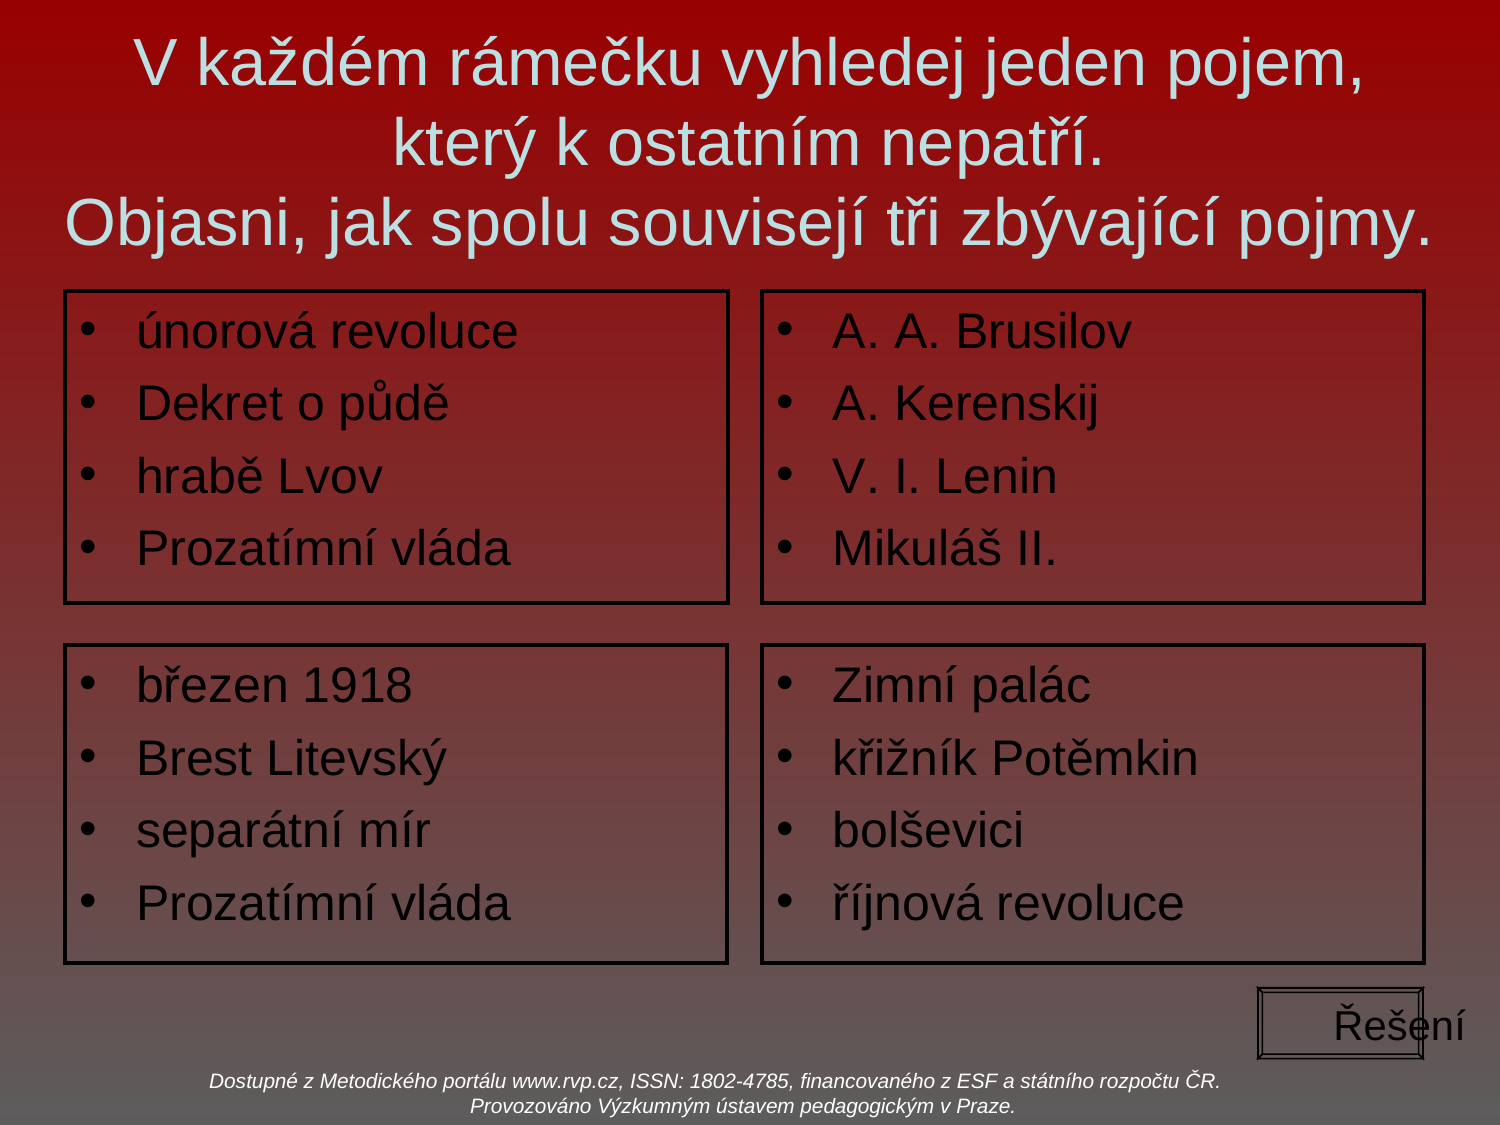

# V každém rámečku vyhledej jeden pojem, který k ostatním nepatří. Objasni, jak spolu souvisejí tři zbývající pojmy.
únorová revoluce
Dekret o půdě
hrabě Lvov
Prozatímní vláda
A. A. Brusilov
A. Kerenskij
V. I. Lenin
Mikuláš II.
březen 1918
Brest Litevský
separátní mír
Prozatímní vláda
Zimní palác
křižník Potěmkin
bolševici
říjnová revoluce
Řešení
Dostupné z Metodického portálu www.rvp.cz, ISSN: 1802-4785, financovaného z ESF a státního rozpočtu ČR.
Provozováno Výzkumným ústavem pedagogickým v Praze.